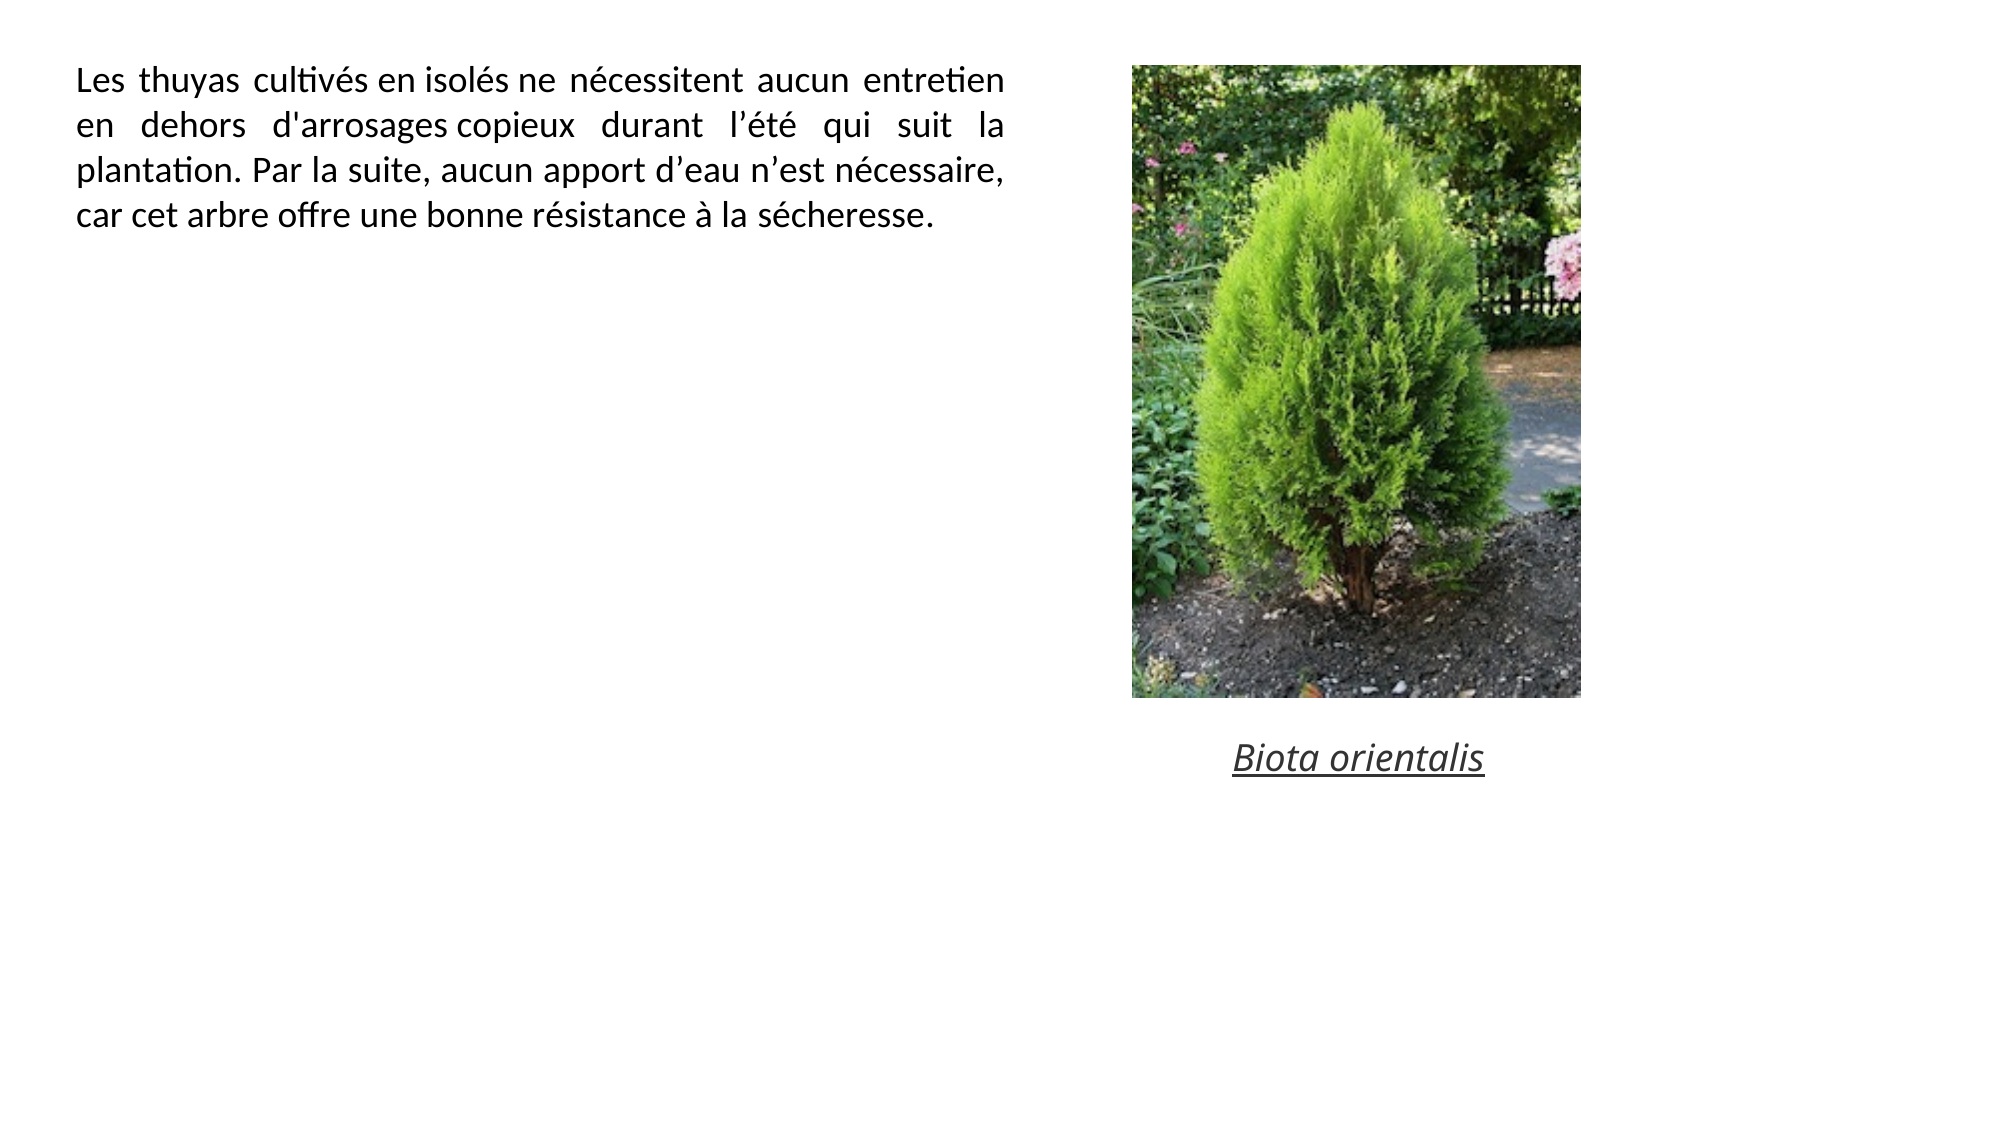

Les thuyas cultivés en isolés ne nécessitent aucun entretien en dehors d'arrosages copieux durant l’été qui suit la plantation. Par la suite, aucun apport d’eau n’est nécessaire, car cet arbre offre une bonne résistance à la sécheresse.
Biota orientalis